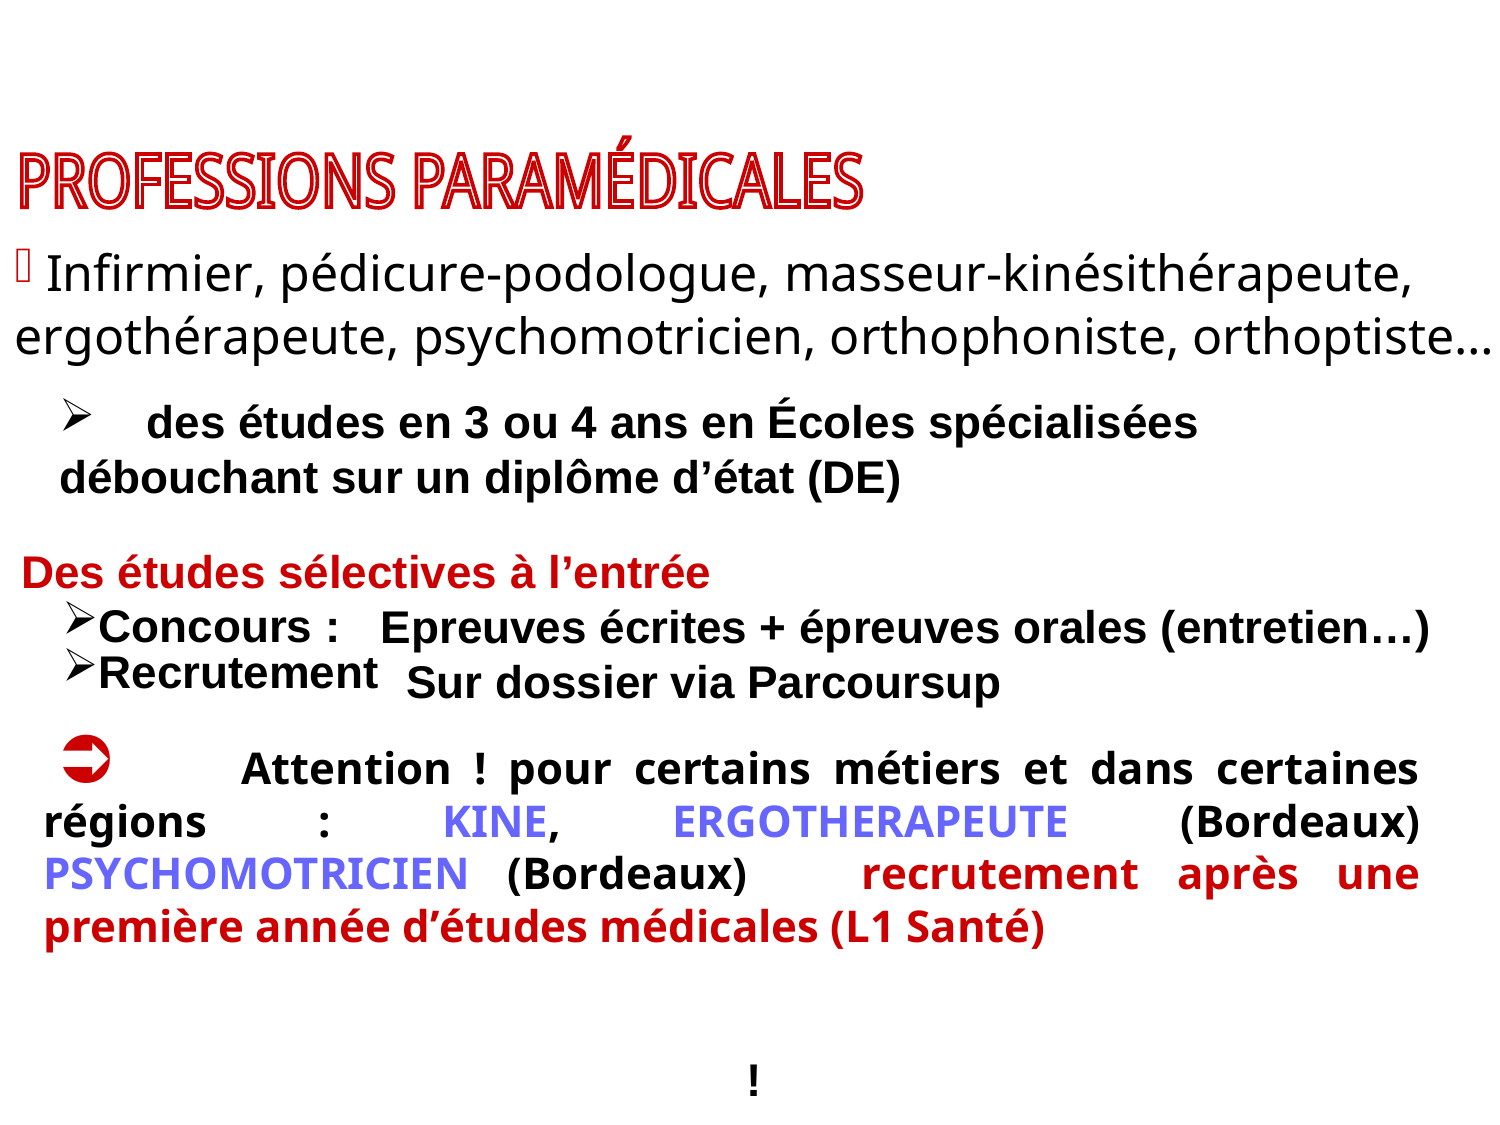

ÉCOLES SPÉCIALISÉES
PROFESSIONS PARAMÉDICALES
 Infirmier, pédicure-podologue, masseur-kinésithérapeute, ergothérapeute, psychomotricien, orthophoniste, orthoptiste…
 des études en 3 ou 4 ans en Écoles spécialisées débouchant sur un diplôme d’état (DE)
Des études sélectives à l’entrée
Epreuves écrites + épreuves orales (entretien…)
 Sur dossier via Parcoursup
Concours :
Recrutement
 Attention ! pour certains métiers et dans certaines régions : KINE, ERGOTHERAPEUTE (Bordeaux) PSYCHOMOTRICIEN (Bordeaux) recrutement après une première année d’études médicales (L1 Santé)
!